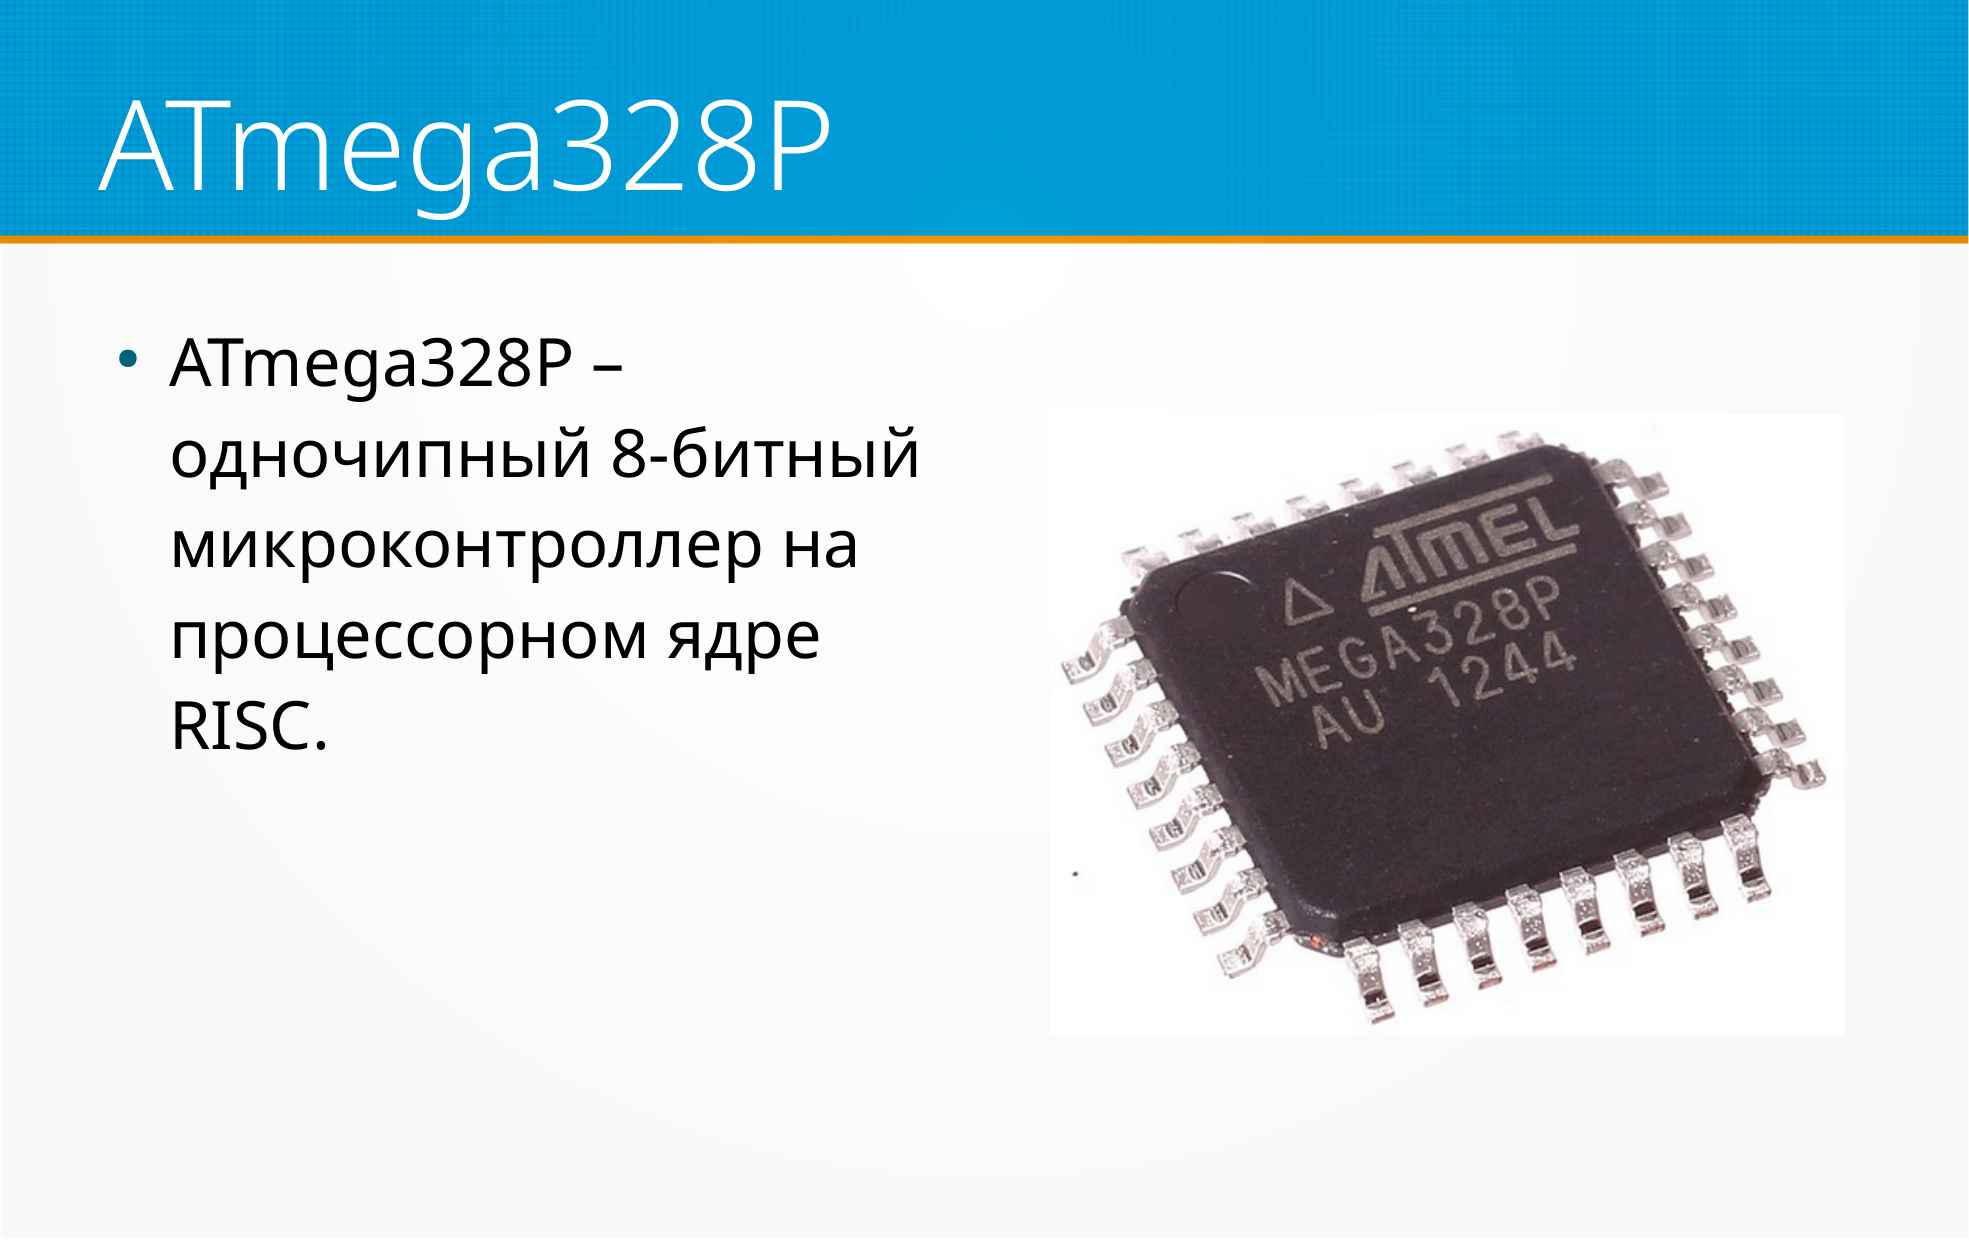

# ATmega328P
ATmega328P – одночипный 8-битный микроконтроллер на процессорном ядре RISC.